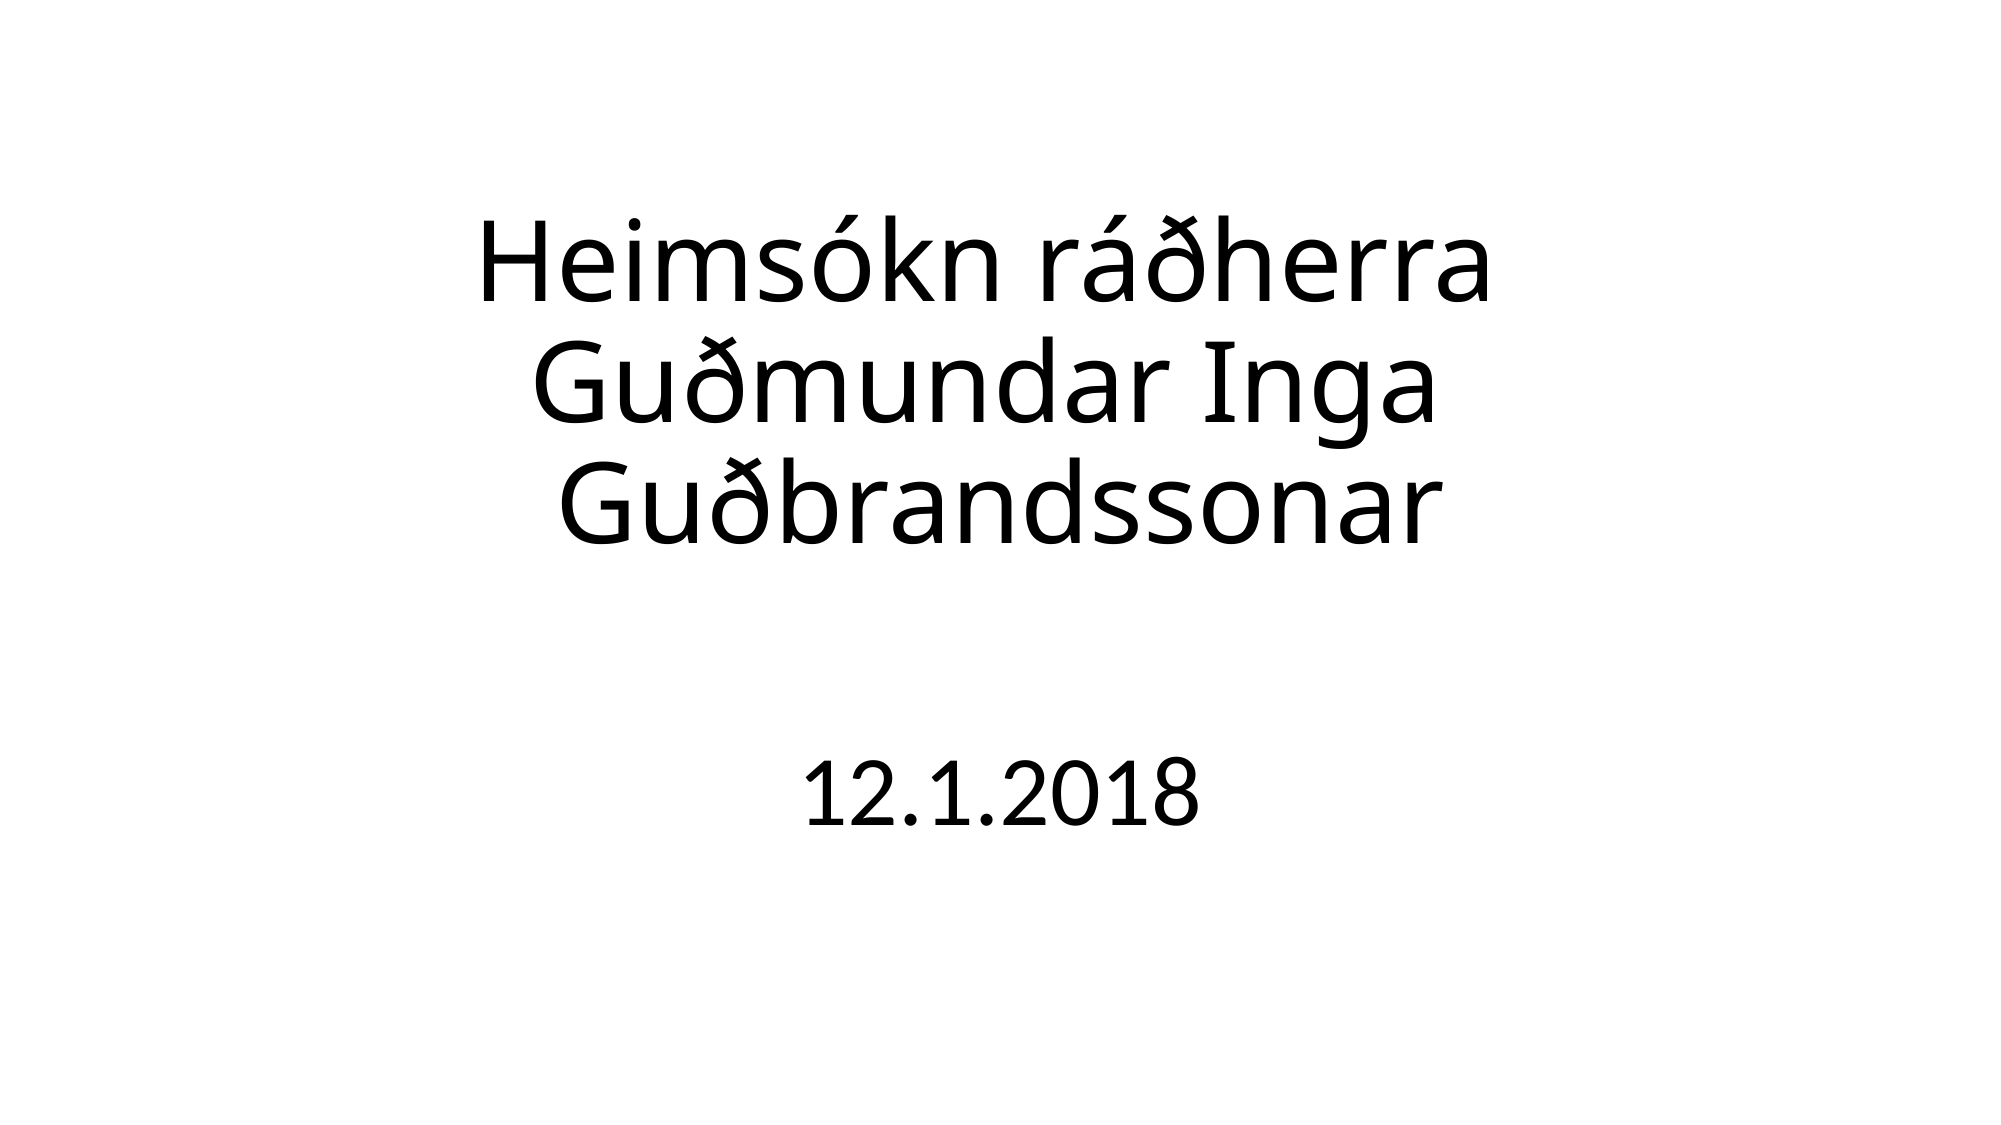

# Heimsókn ráðherra Guðmundar Inga Guðbrandssonar
12.1.2018